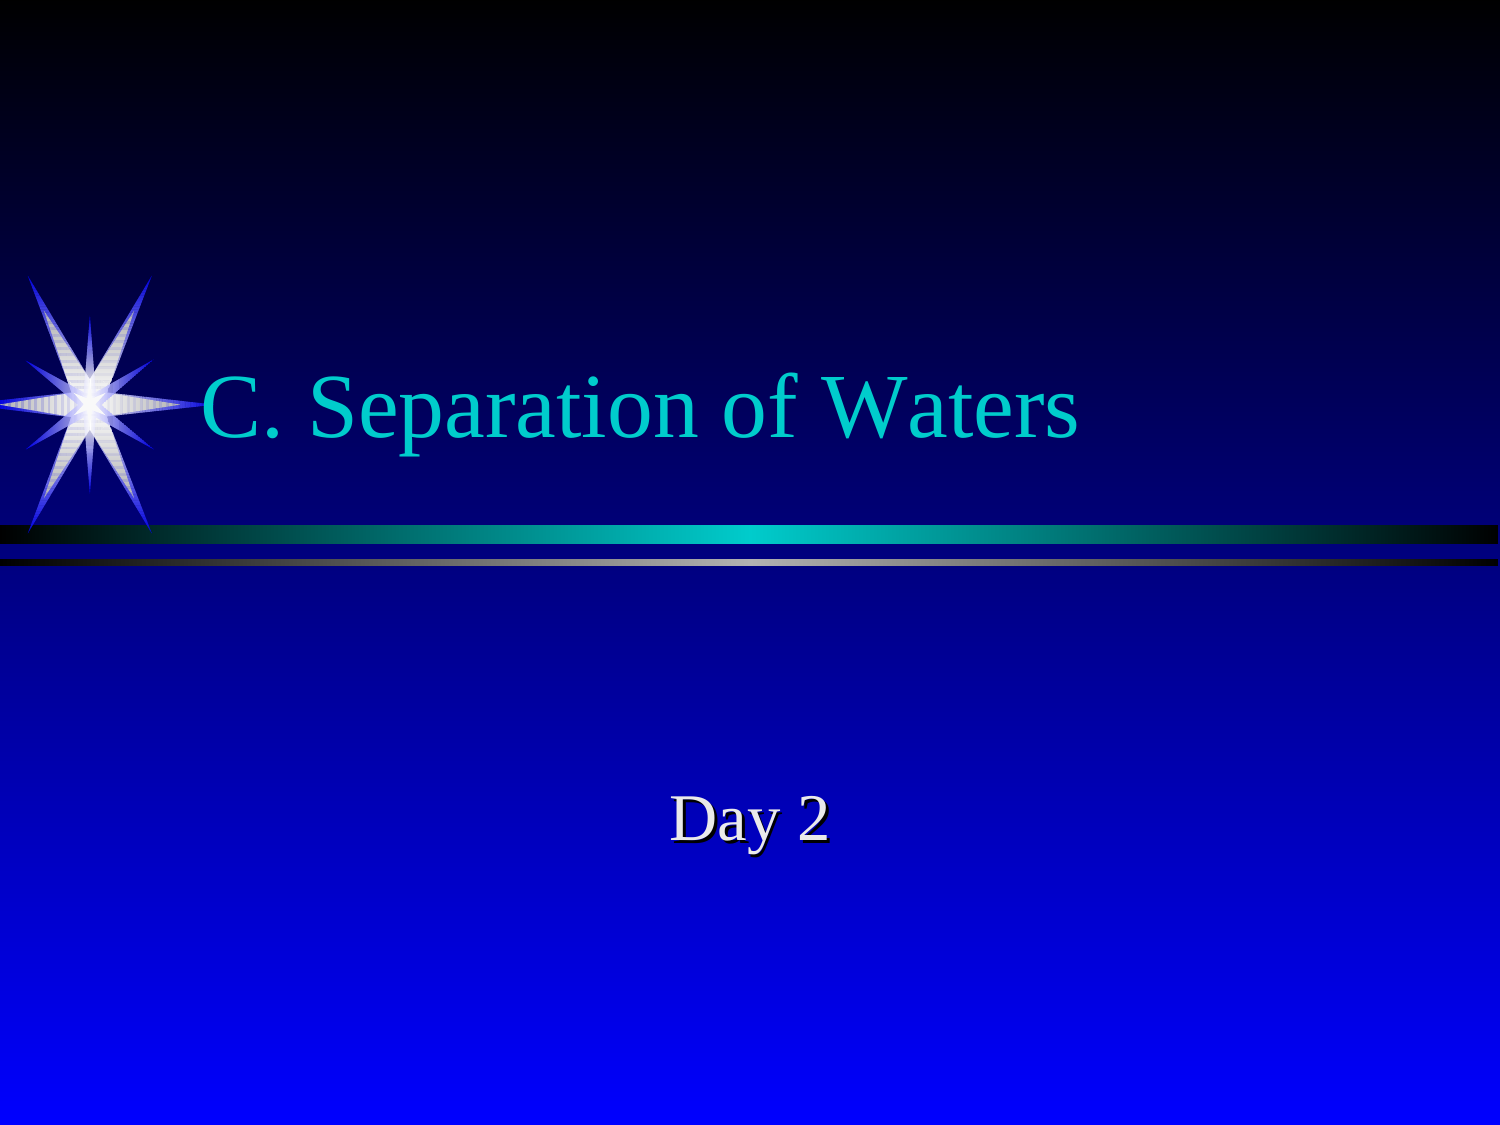

# C. Separation of Waters
Day 2